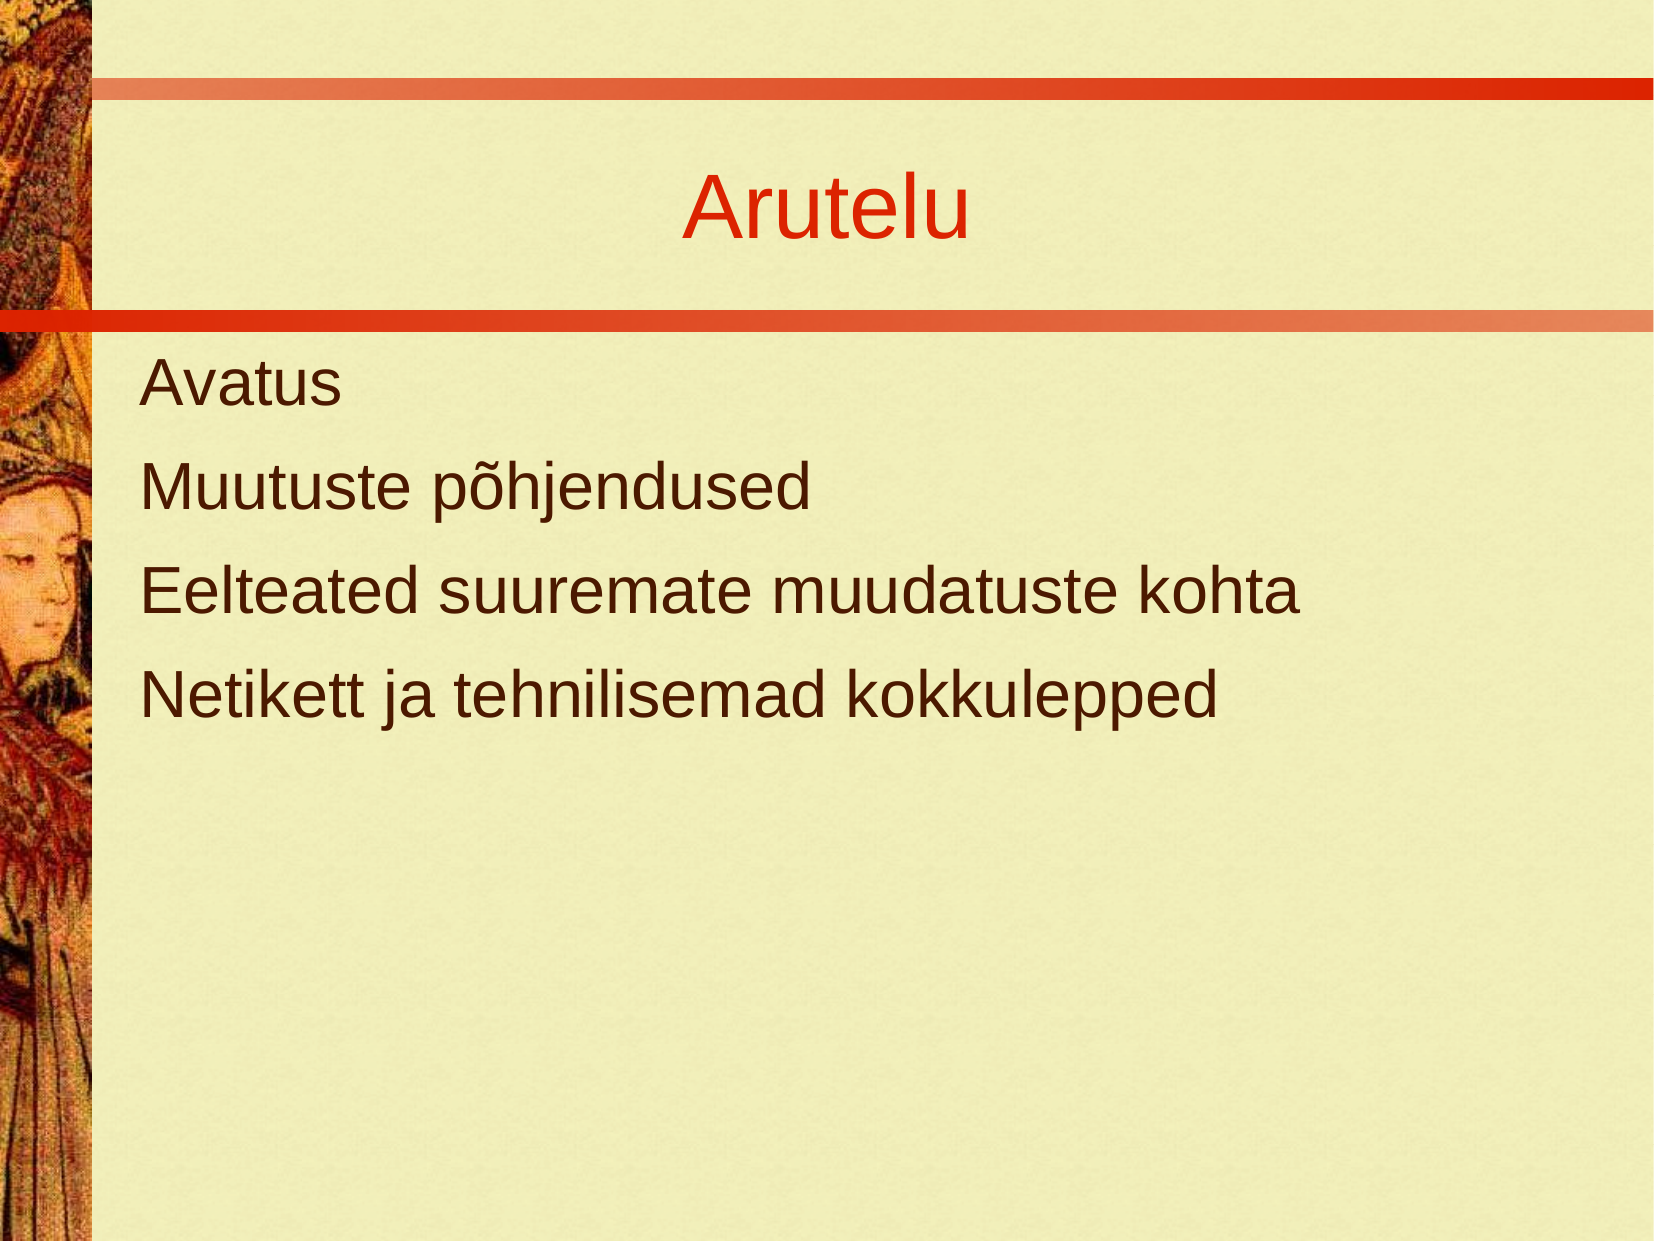

# Arutelu
Avatus
Muutuste põhjendused
Eelteated suuremate muudatuste kohta
Netikett ja tehnilisemad kokkulepped